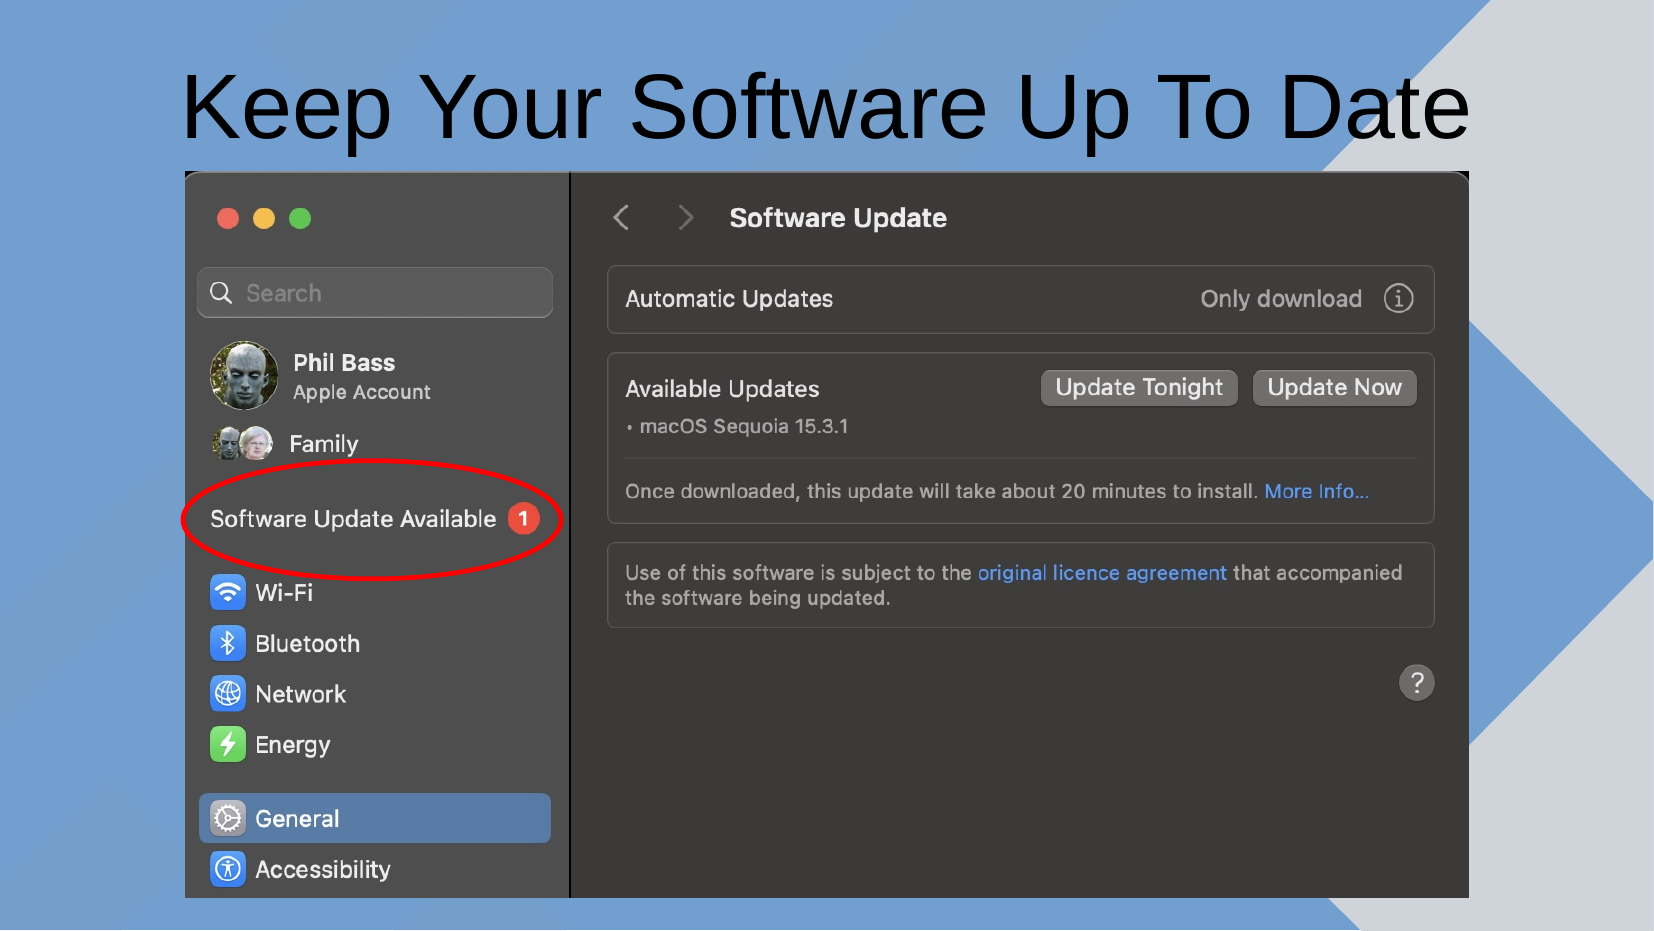

# Keep Your Software Up To Date